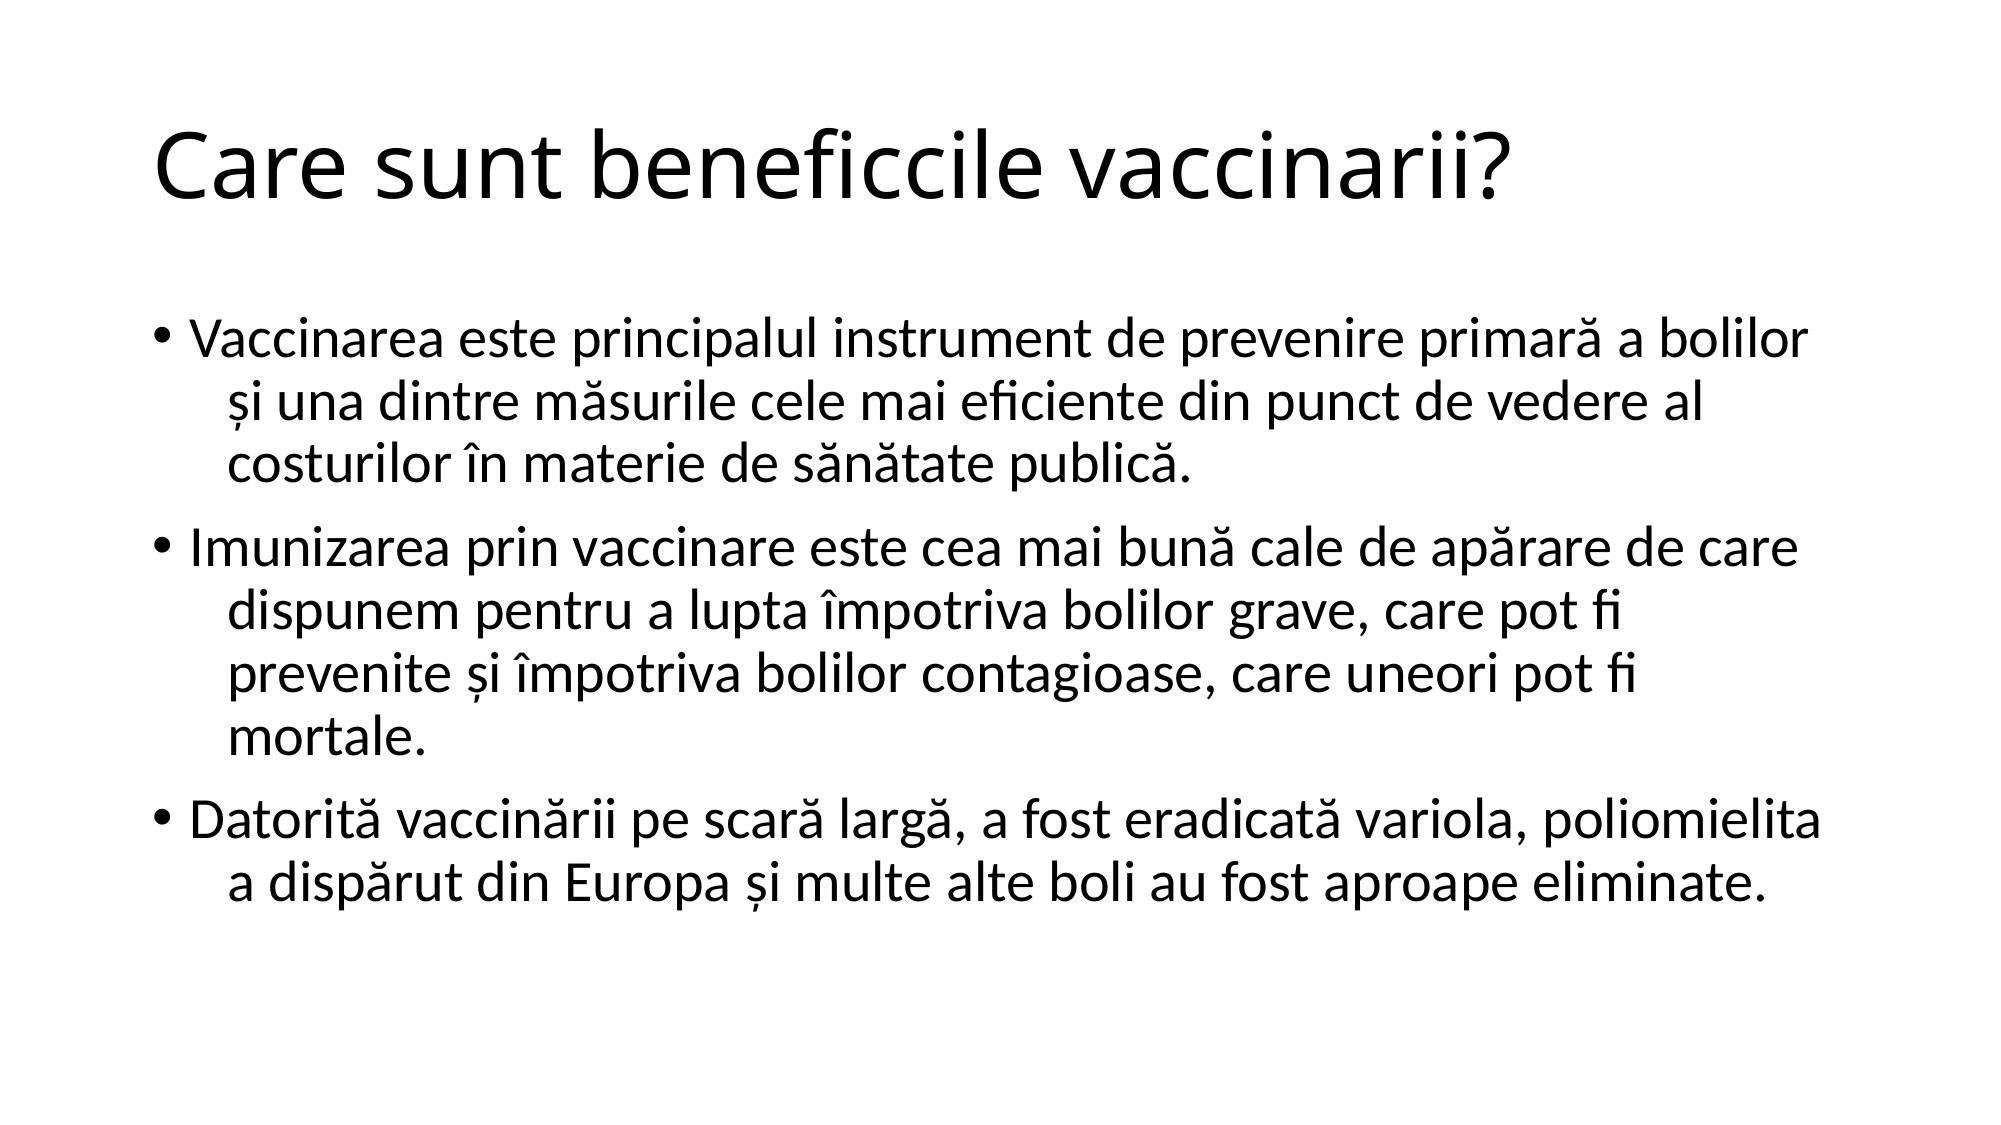

# Care sunt beneficcile vaccinarii?
Vaccinarea este principalul instrument de prevenire primară a bolilor și una dintre măsurile cele mai eficiente din punct de vedere al costurilor în materie de sănătate publică.
Imunizarea prin vaccinare este cea mai bună cale de apărare de care dispunem pentru a lupta împotriva bolilor grave, care pot fi prevenite și împotriva bolilor contagioase, care uneori pot fi mortale.
Datorită vaccinării pe scară largă, a fost eradicată variola, poliomielita a dispărut din Europa și multe alte boli au fost aproape eliminate.